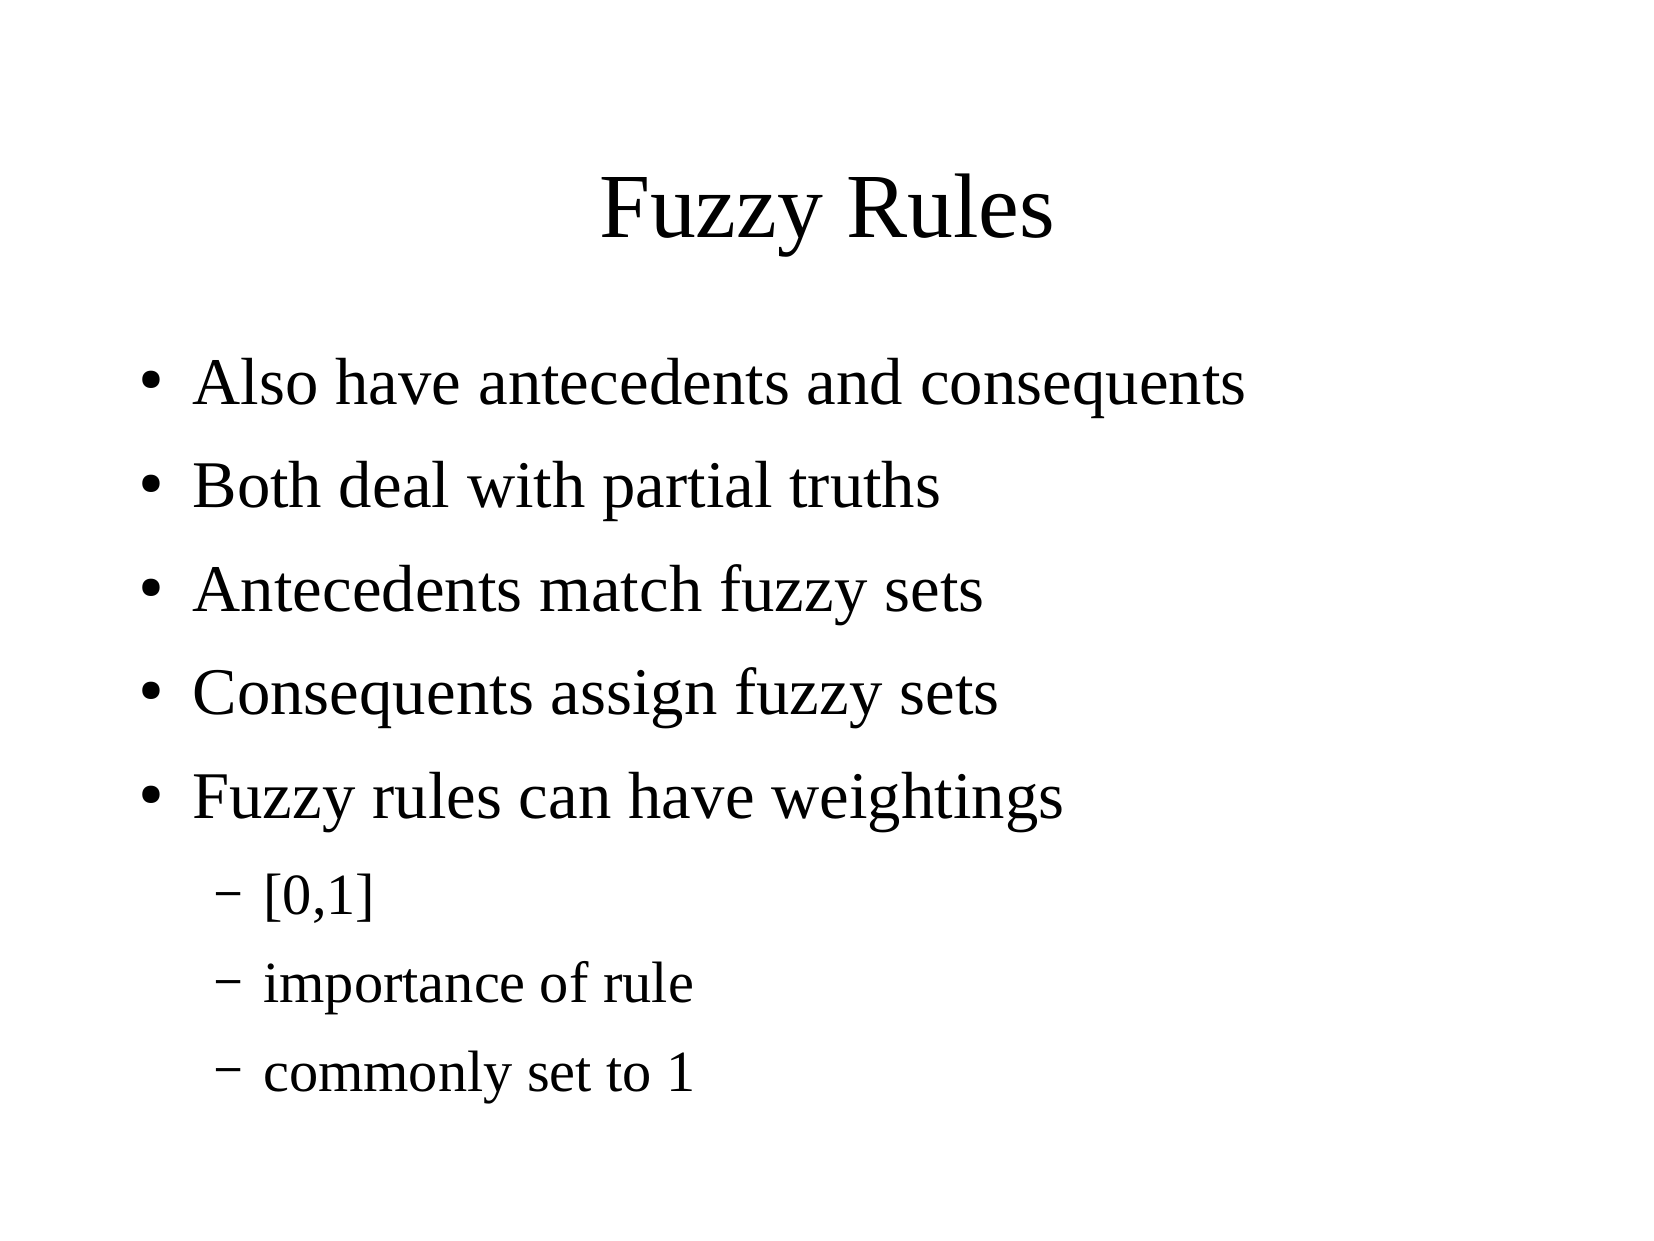

# Fuzzy Rules
Also have antecedents and consequents
Both deal with partial truths
Antecedents match fuzzy sets
Consequents assign fuzzy sets
Fuzzy rules can have weightings
[0,1]
importance of rule
commonly set to 1